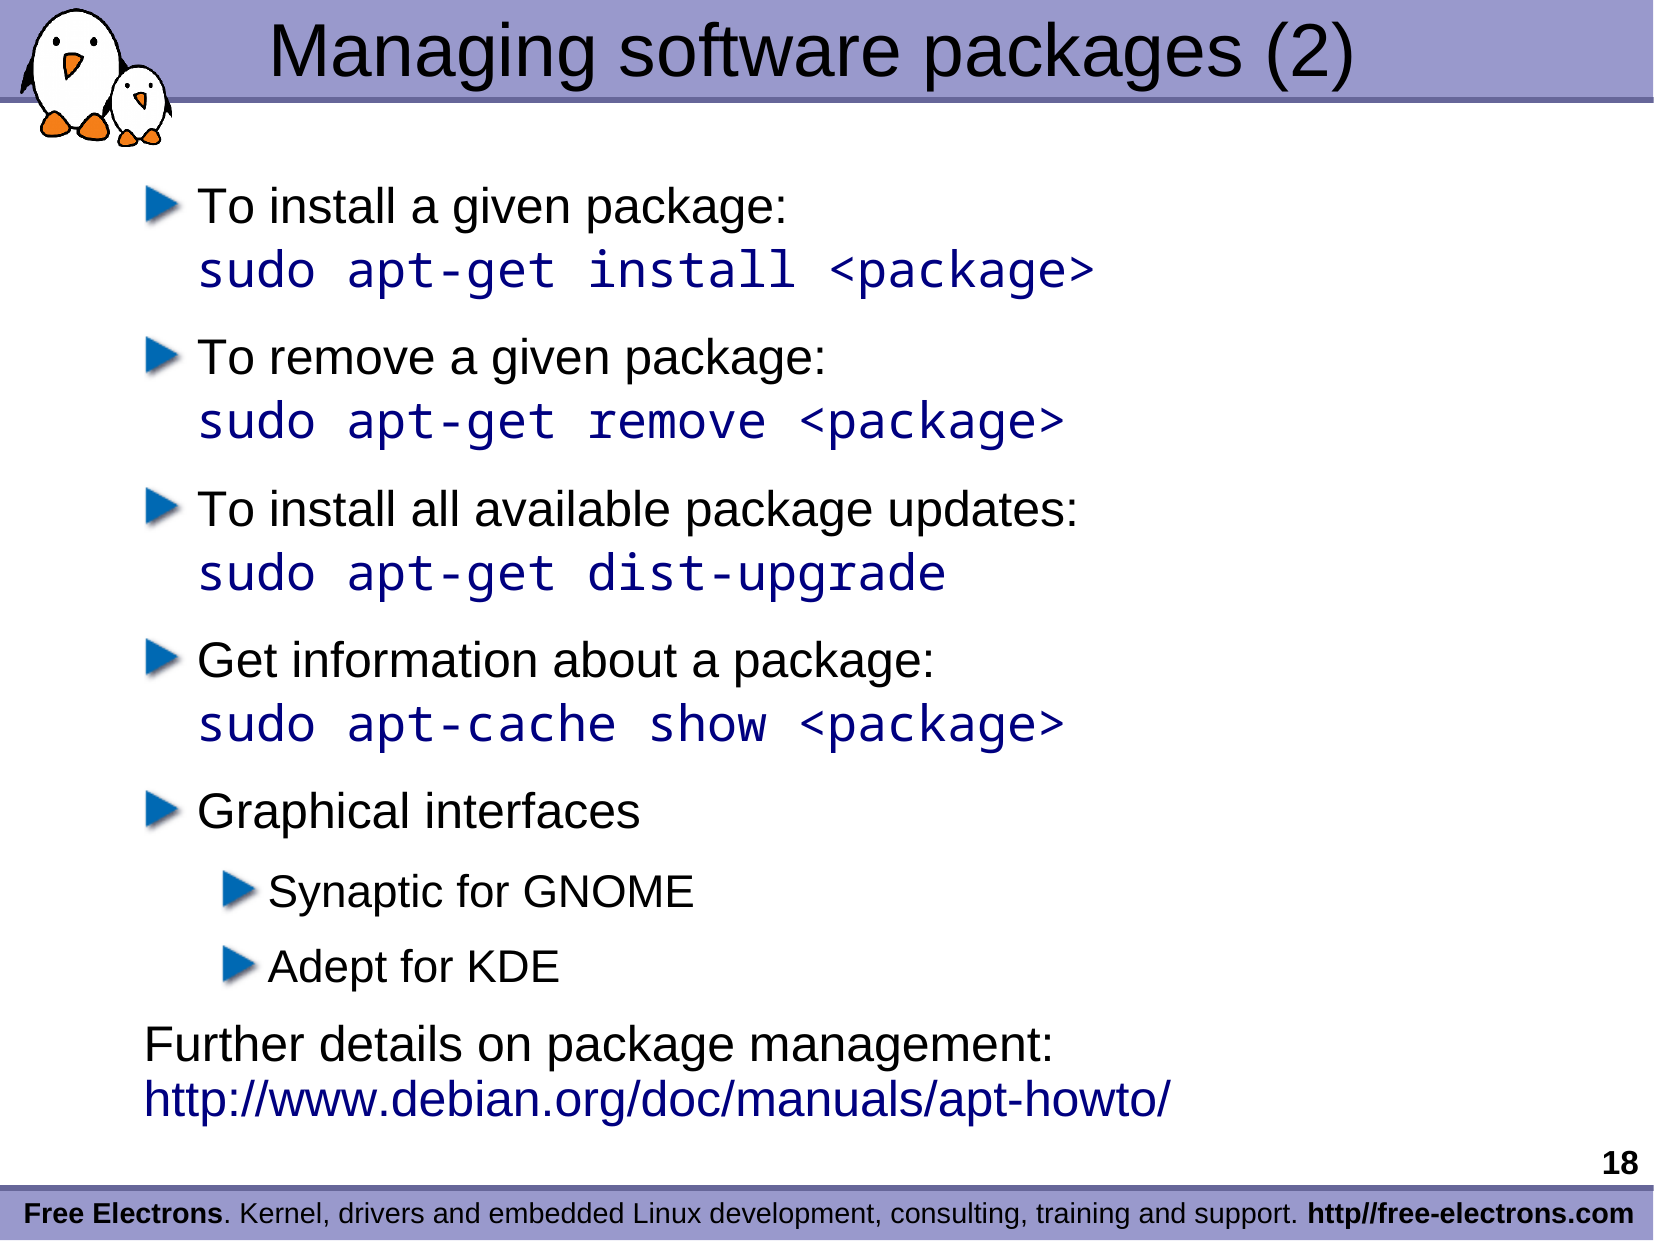

# Managing software packages (2)
To install a given package:
sudo apt-get install <package>
To remove a given package:
sudo apt-get remove <package>
To install all available package updates:
sudo apt-get dist-upgrade
Get information about a package:
sudo apt-cache show <package>
Graphical interfaces
Synaptic for GNOME
Adept for KDE
Further details on package management:
http://www.debian.org/doc/manuals/apt-howto/